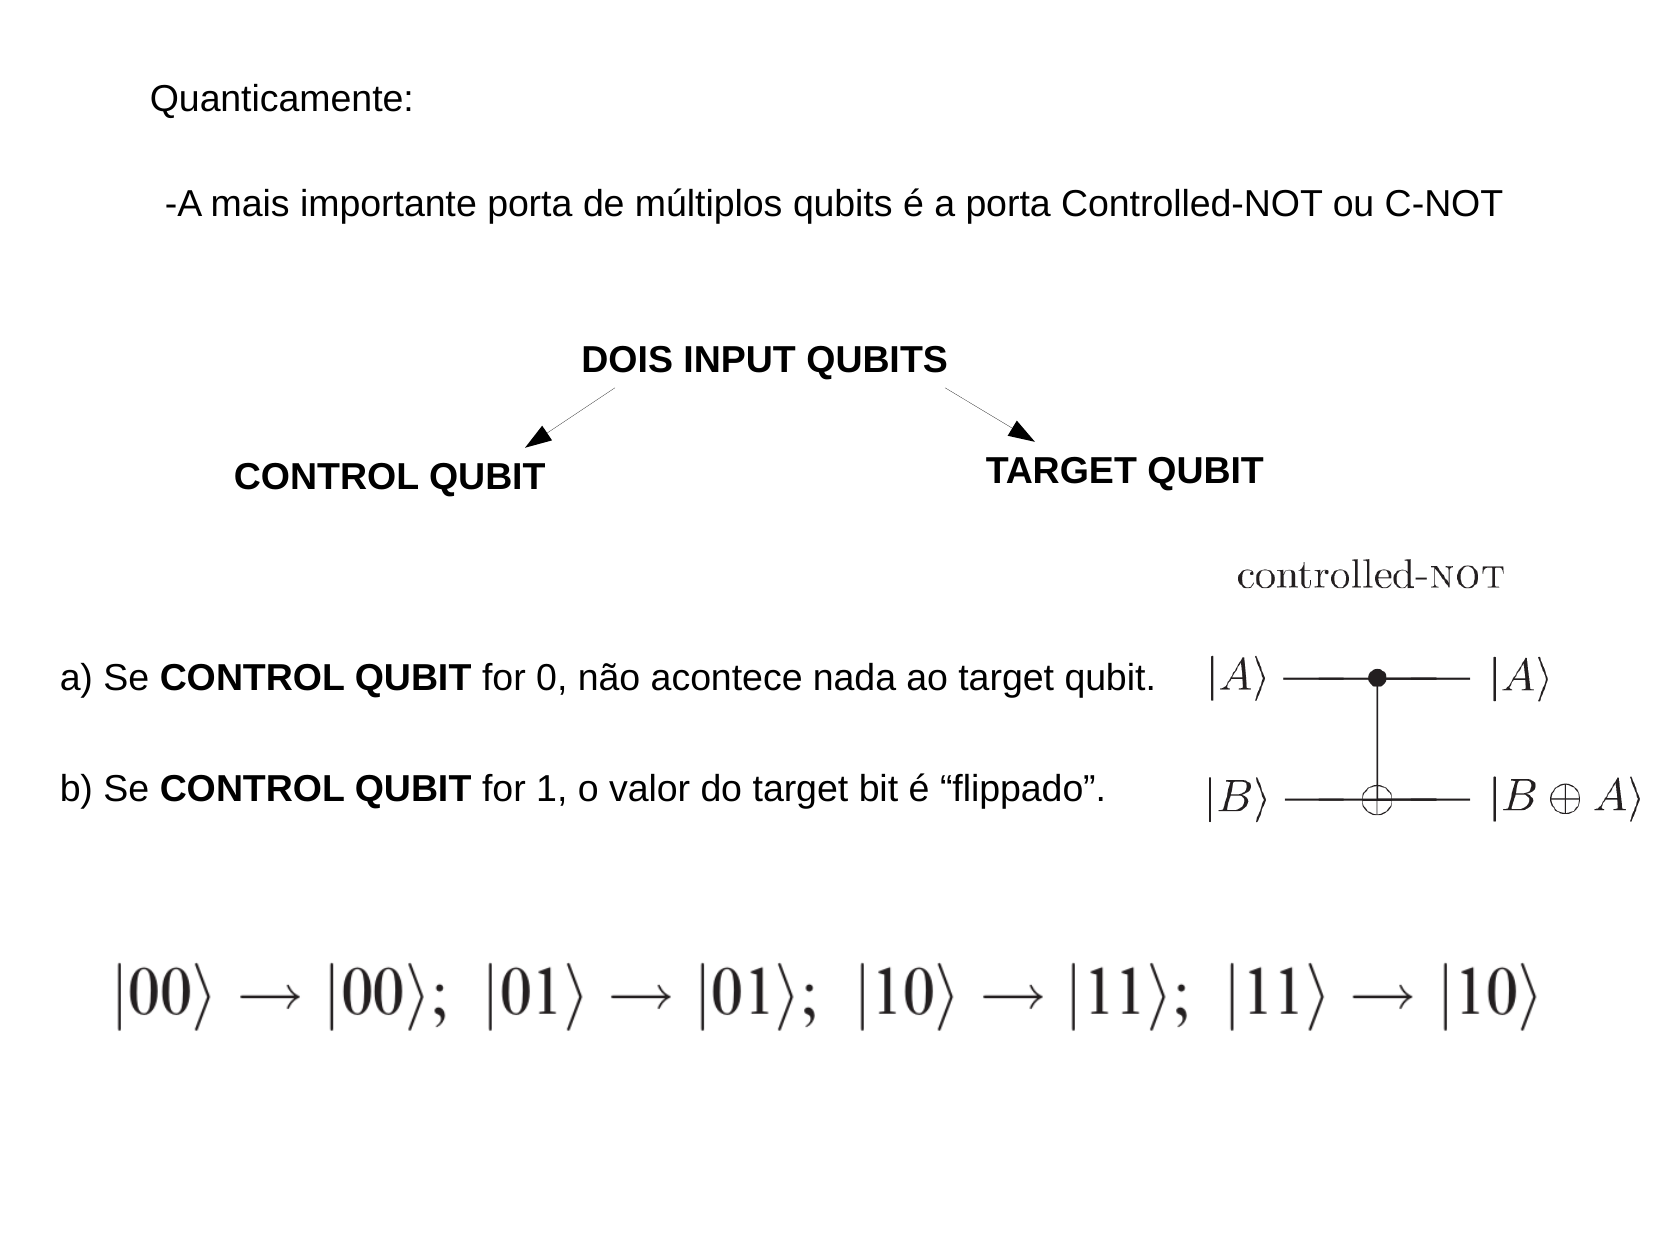

Quanticamente:
-A mais importante porta de múltiplos qubits é a porta Controlled-NOT ou C-NOT
DOIS INPUT QUBITS
TARGET QUBIT
CONTROL QUBIT
a) Se CONTROL QUBIT for 0, não acontece nada ao target qubit.
b) Se CONTROL QUBIT for 1, o valor do target bit é “flippado”.